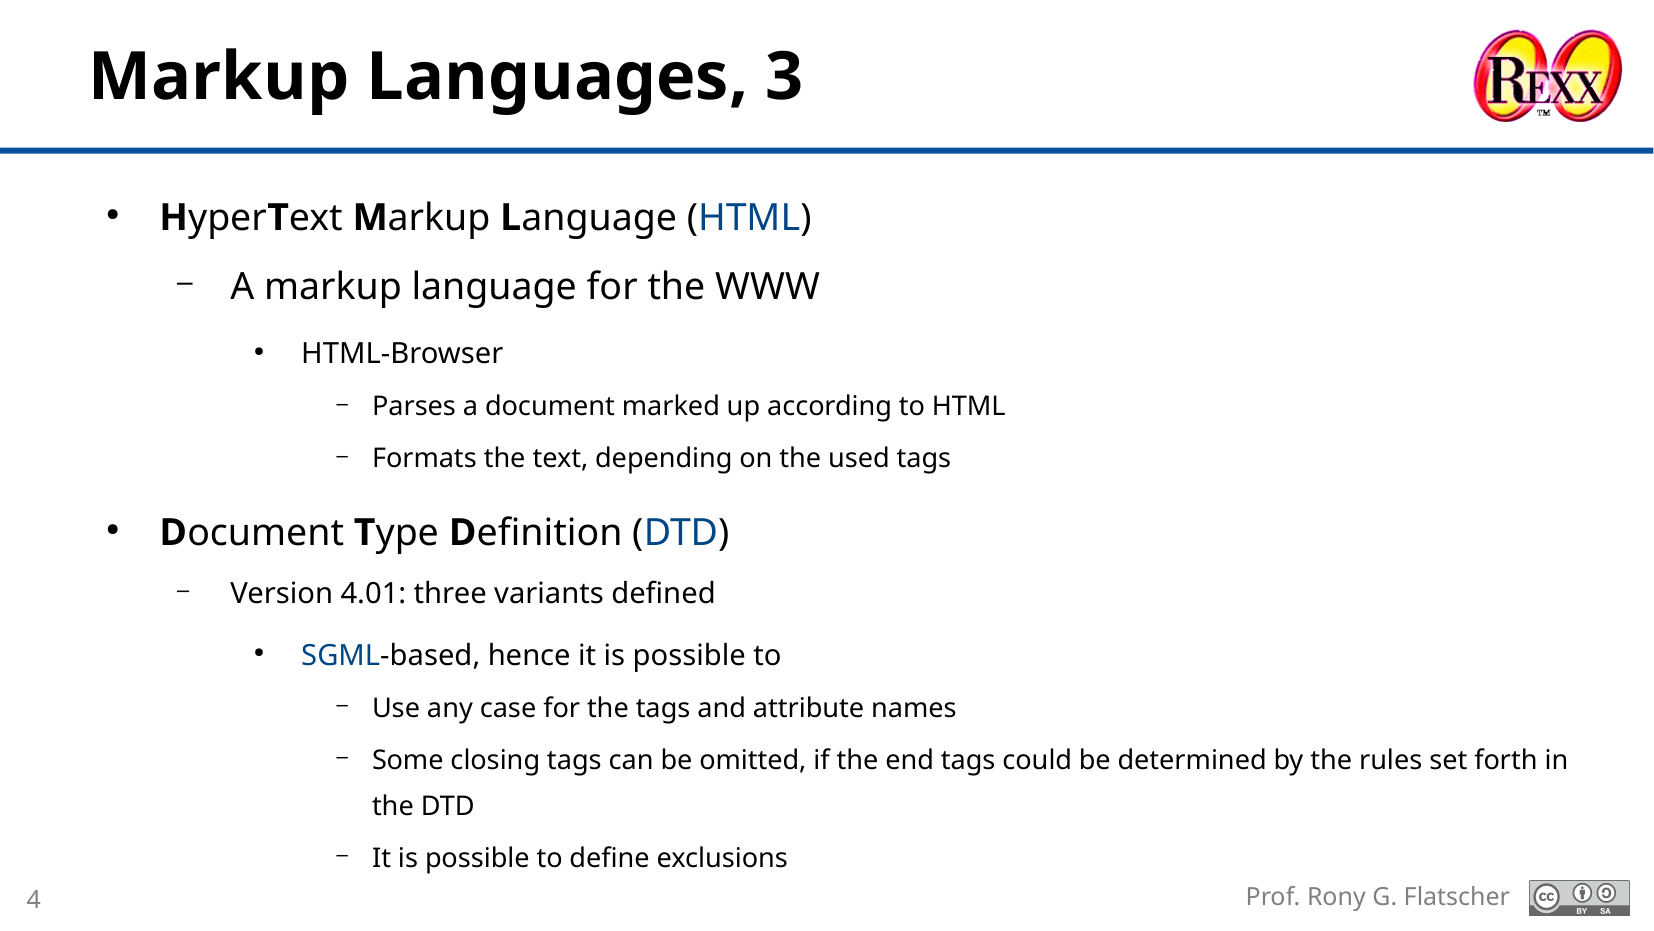

# Markup Languages, 3
HyperText Markup Language (HTML)
A markup language for the WWW
HTML-Browser
Parses a document marked up according to HTML
Formats the text, depending on the used tags
Document Type Definition (DTD)
Version 4.01: three variants defined
SGML-based, hence it is possible to
Use any case for the tags and attribute names
Some closing tags can be omitted, if the end tags could be determined by the rules set forth in the DTD
It is possible to define exclusions